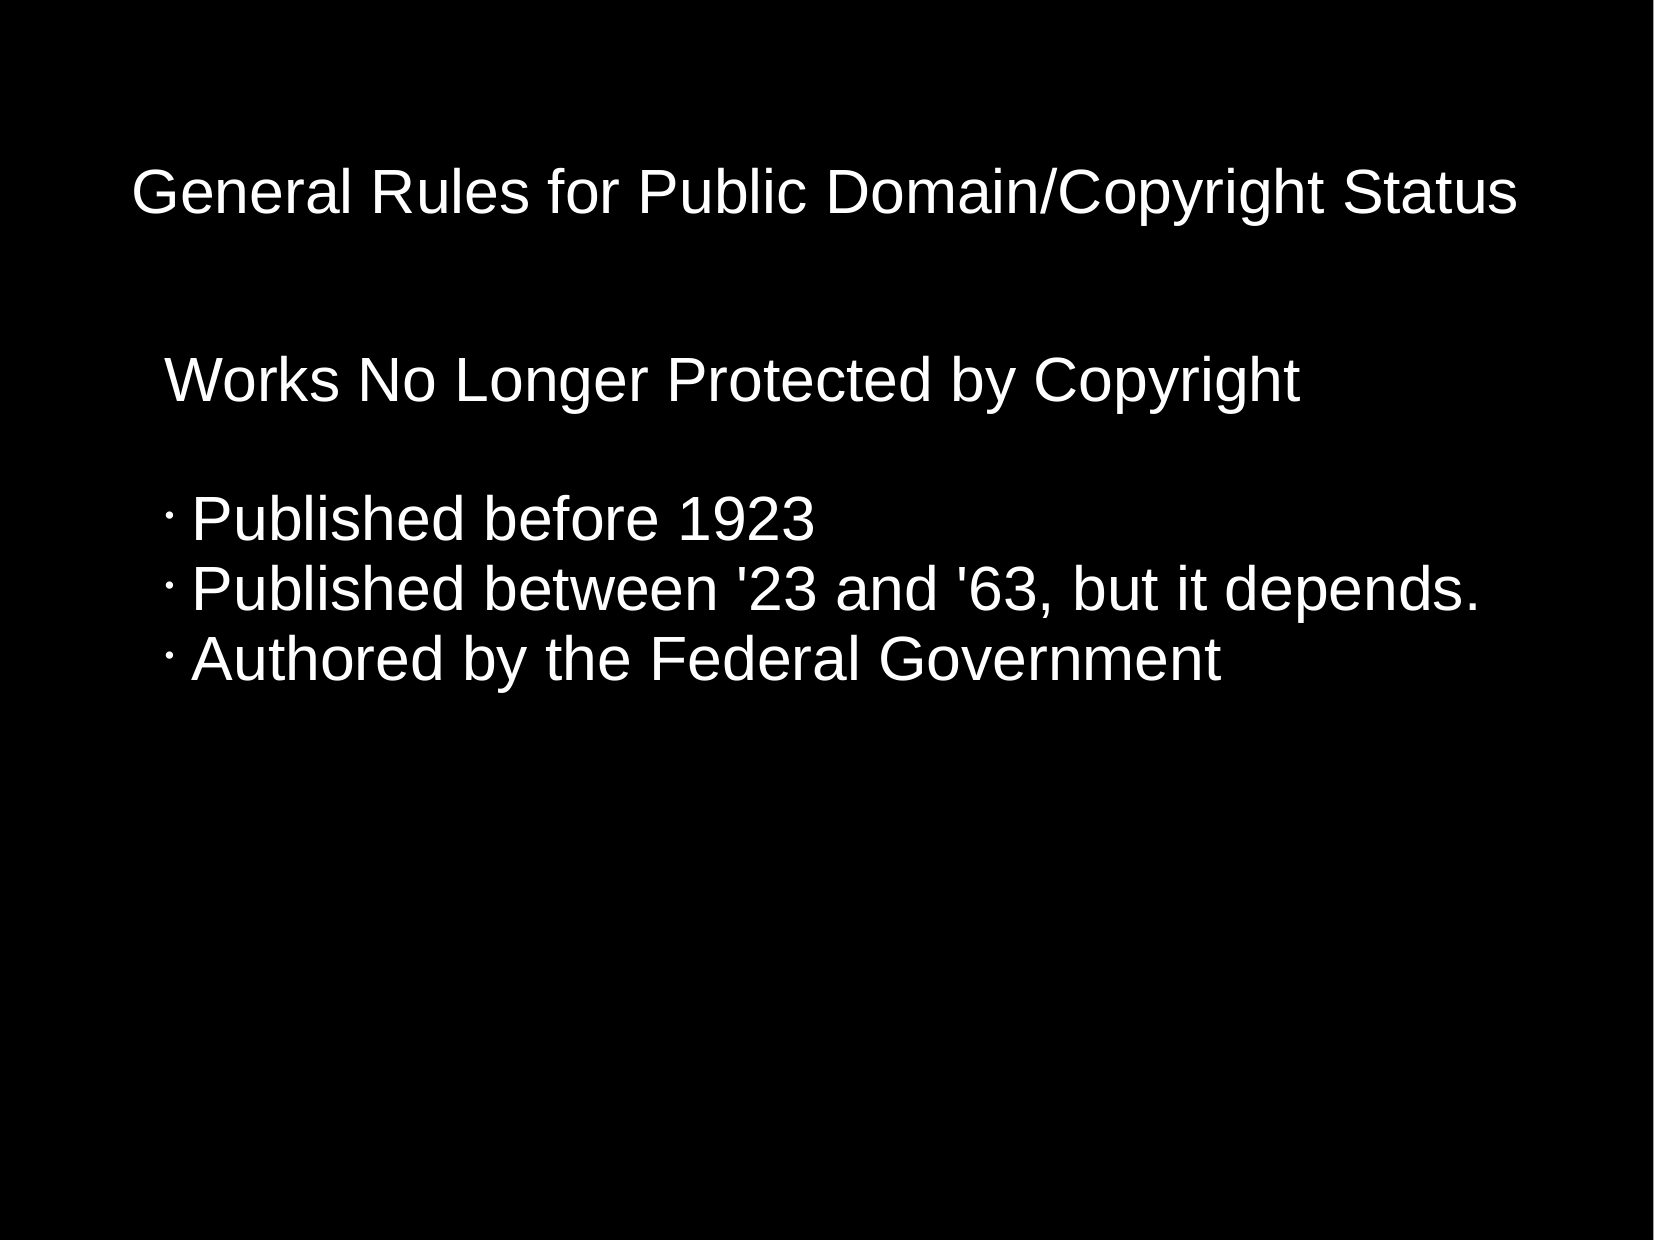

General Rules for Public Domain/Copyright Status
Works No Longer Protected by Copyright
 Published before 1923
 Published between '23 and '63, but it depends.
 Authored by the Federal Government